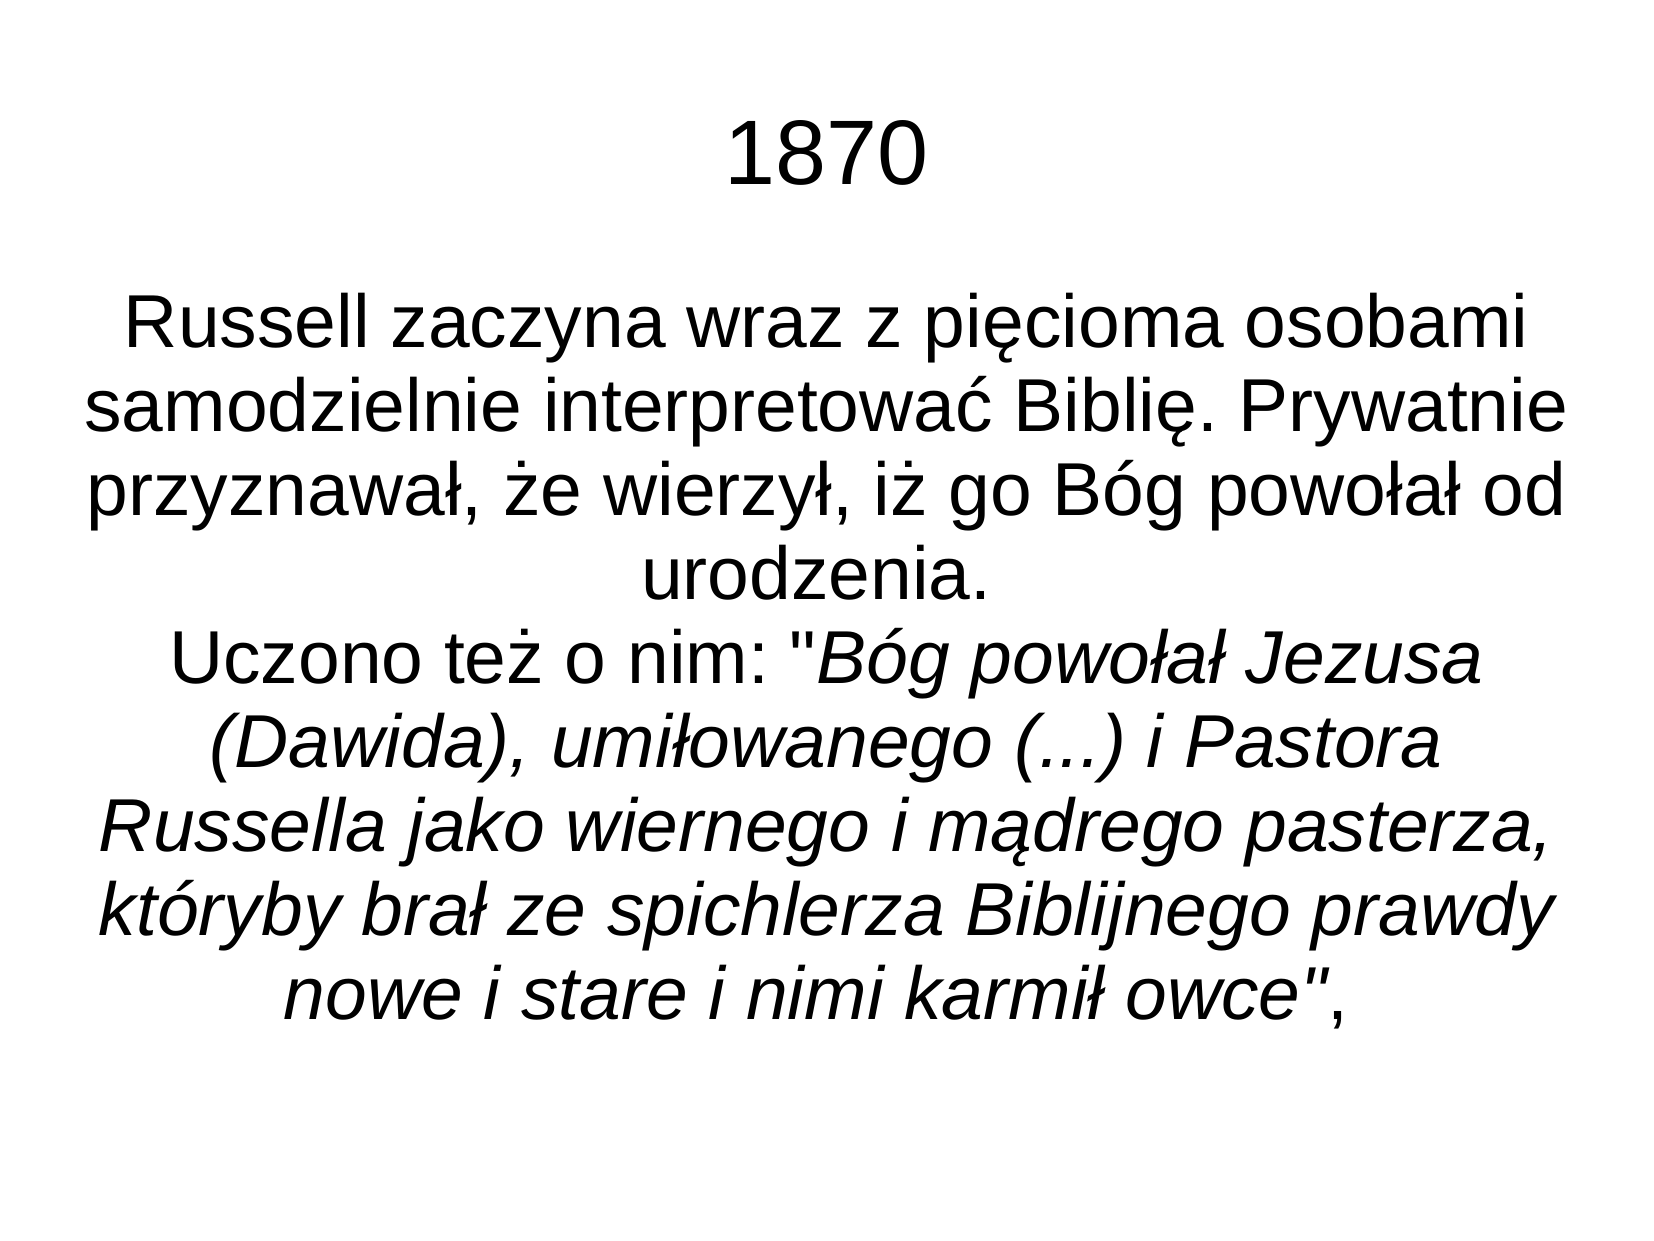

# 1870
Russell zaczyna wraz z pięcioma osobami samodzielnie interpretować Biblię. Prywatnie przyznawał, że wierzył, iż go Bóg powołał od urodzenia.
Uczono też o nim: "Bóg powołał Jezusa (Dawida), umiłowanego (...) i Pastora Russella jako wiernego i mądrego pasterza, któryby brał ze spichlerza Biblijnego prawdy nowe i stare i nimi karmił owce",